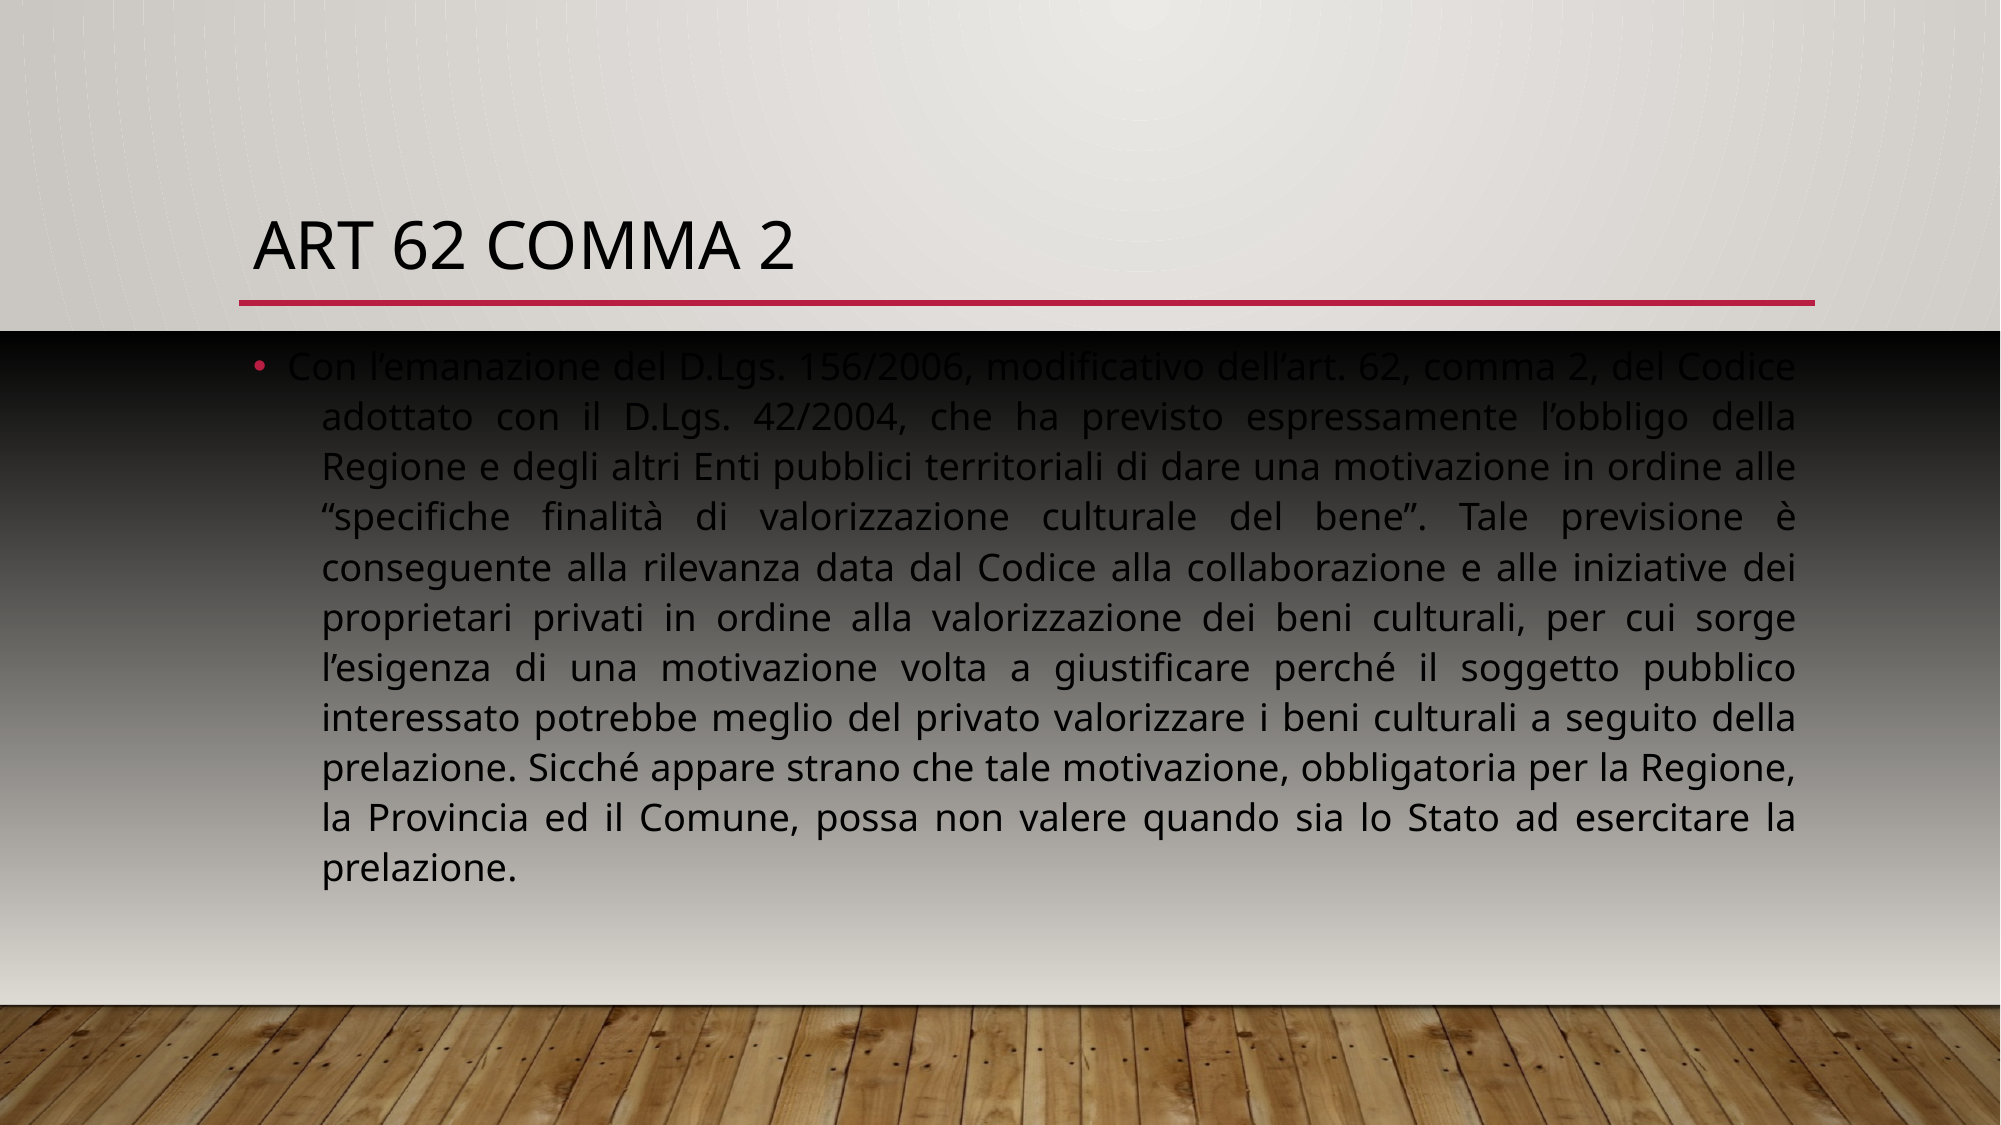

# Art 62 comma 2
Con l’emanazione del D.Lgs. 156/2006, modificativo dell’art. 62, comma 2, del Codice adottato con il D.Lgs. 42/2004, che ha previsto espressamente l’obbligo della Regione e degli altri Enti pubblici territoriali di dare una motivazione in ordine alle “specifiche finalità di valorizzazione culturale del bene”. Tale previsione è conseguente alla rilevanza data dal Codice alla collaborazione e alle iniziative dei proprietari privati in ordine alla valorizzazione dei beni culturali, per cui sorge l’esigenza di una motivazione volta a giustificare perché il soggetto pubblico interessato potrebbe meglio del privato valorizzare i beni culturali a seguito della prelazione. Sicché appare strano che tale motivazione, obbligatoria per la Regione, la Provincia ed il Comune, possa non valere quando sia lo Stato ad esercitare la prelazione.